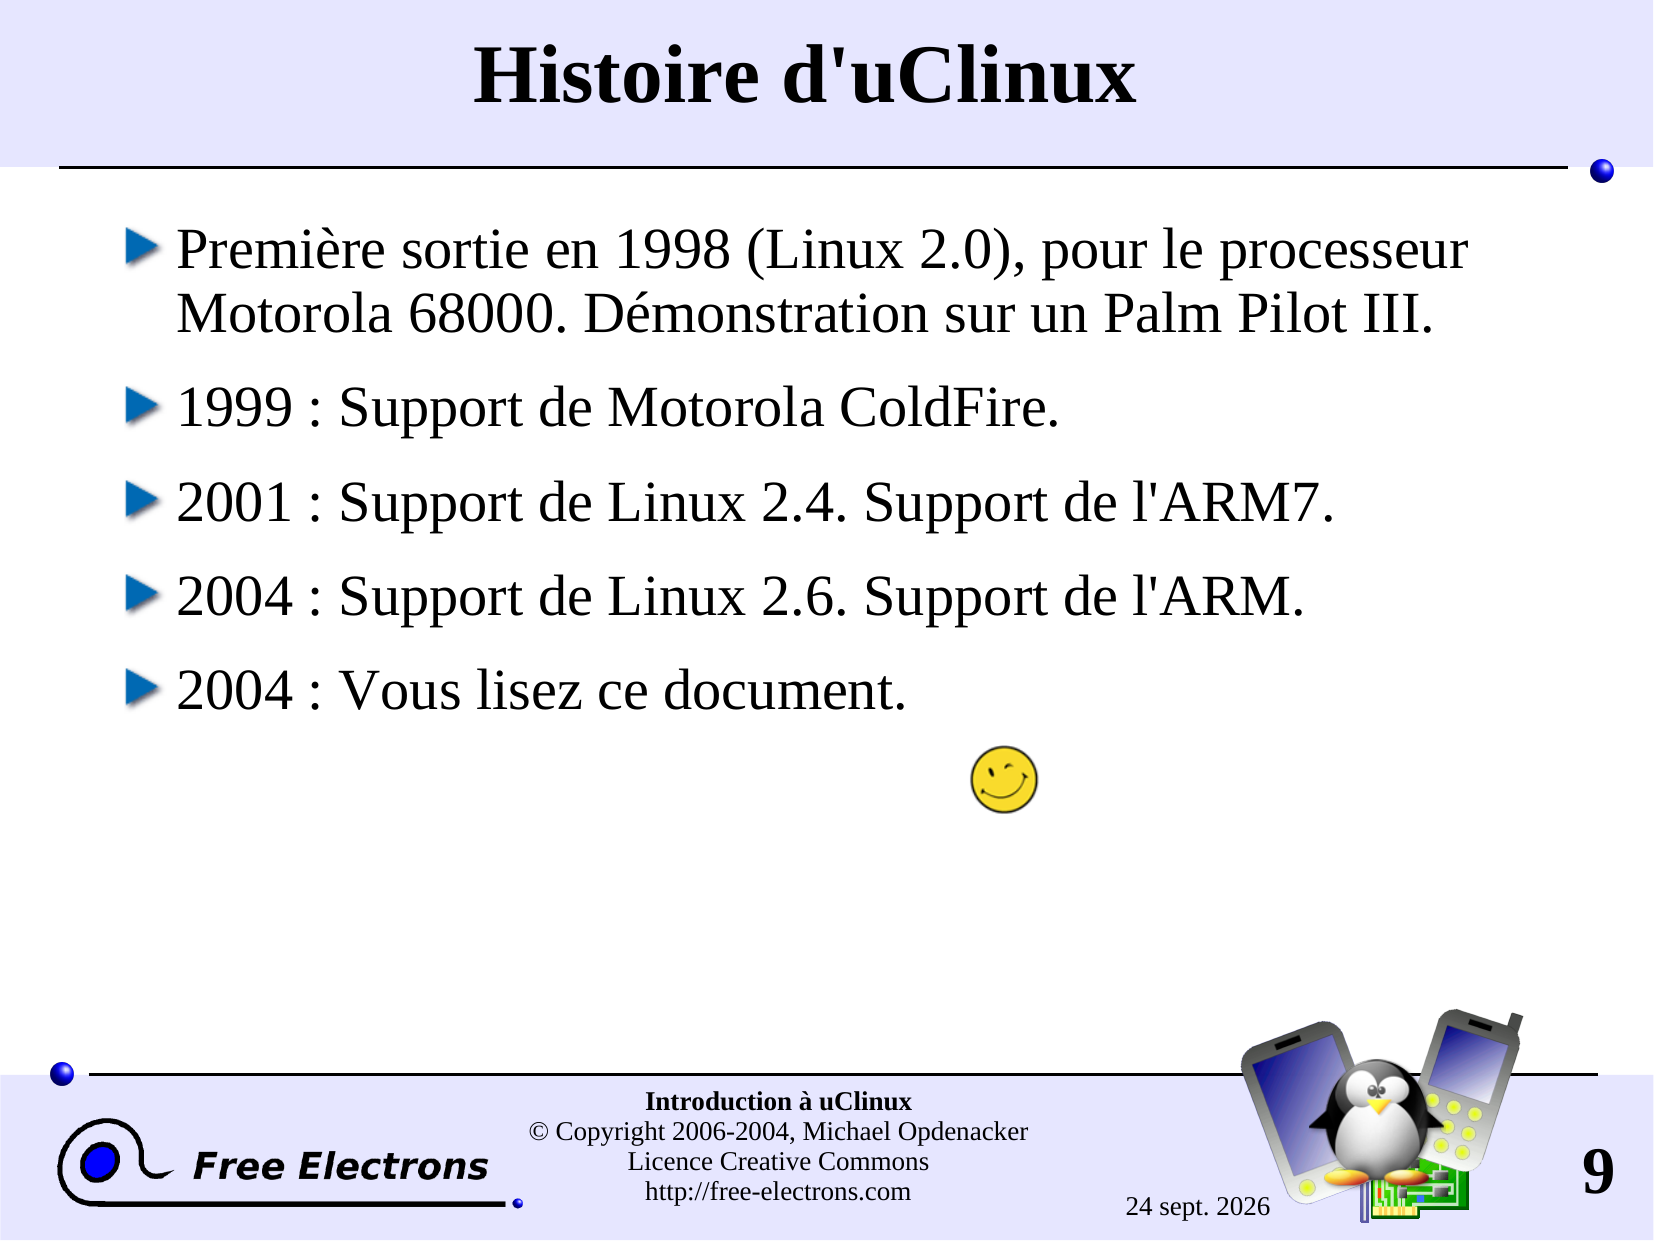

# Histoire d'uClinux
Première sortie en 1998 (Linux 2.0), pour le processeur Motorola 68000. Démonstration sur un Palm Pilot III.
1999 : Support de Motorola ColdFire.
2001 : Support de Linux 2.4. Support de l'ARM7.
2004 : Support de Linux 2.6. Support de l'ARM.
2004 : Vous lisez ce document.